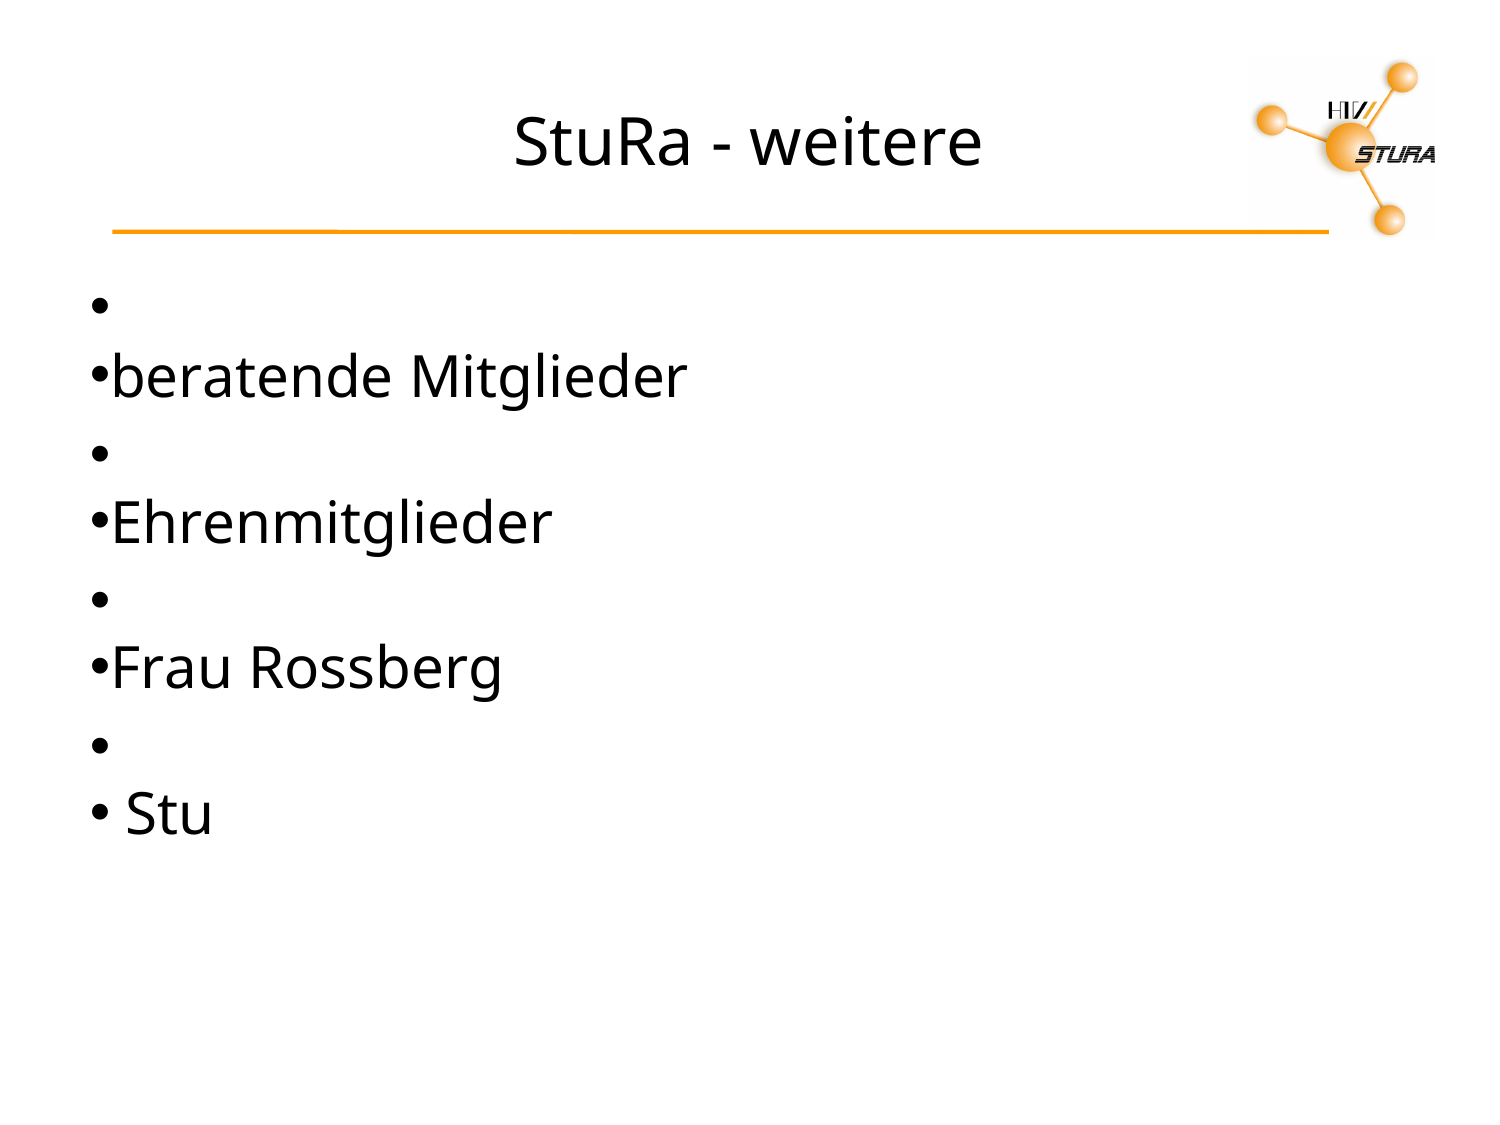

# StuRa - weitere
beratende Mitglieder
Ehrenmitglieder
Frau Rossberg
 Stu